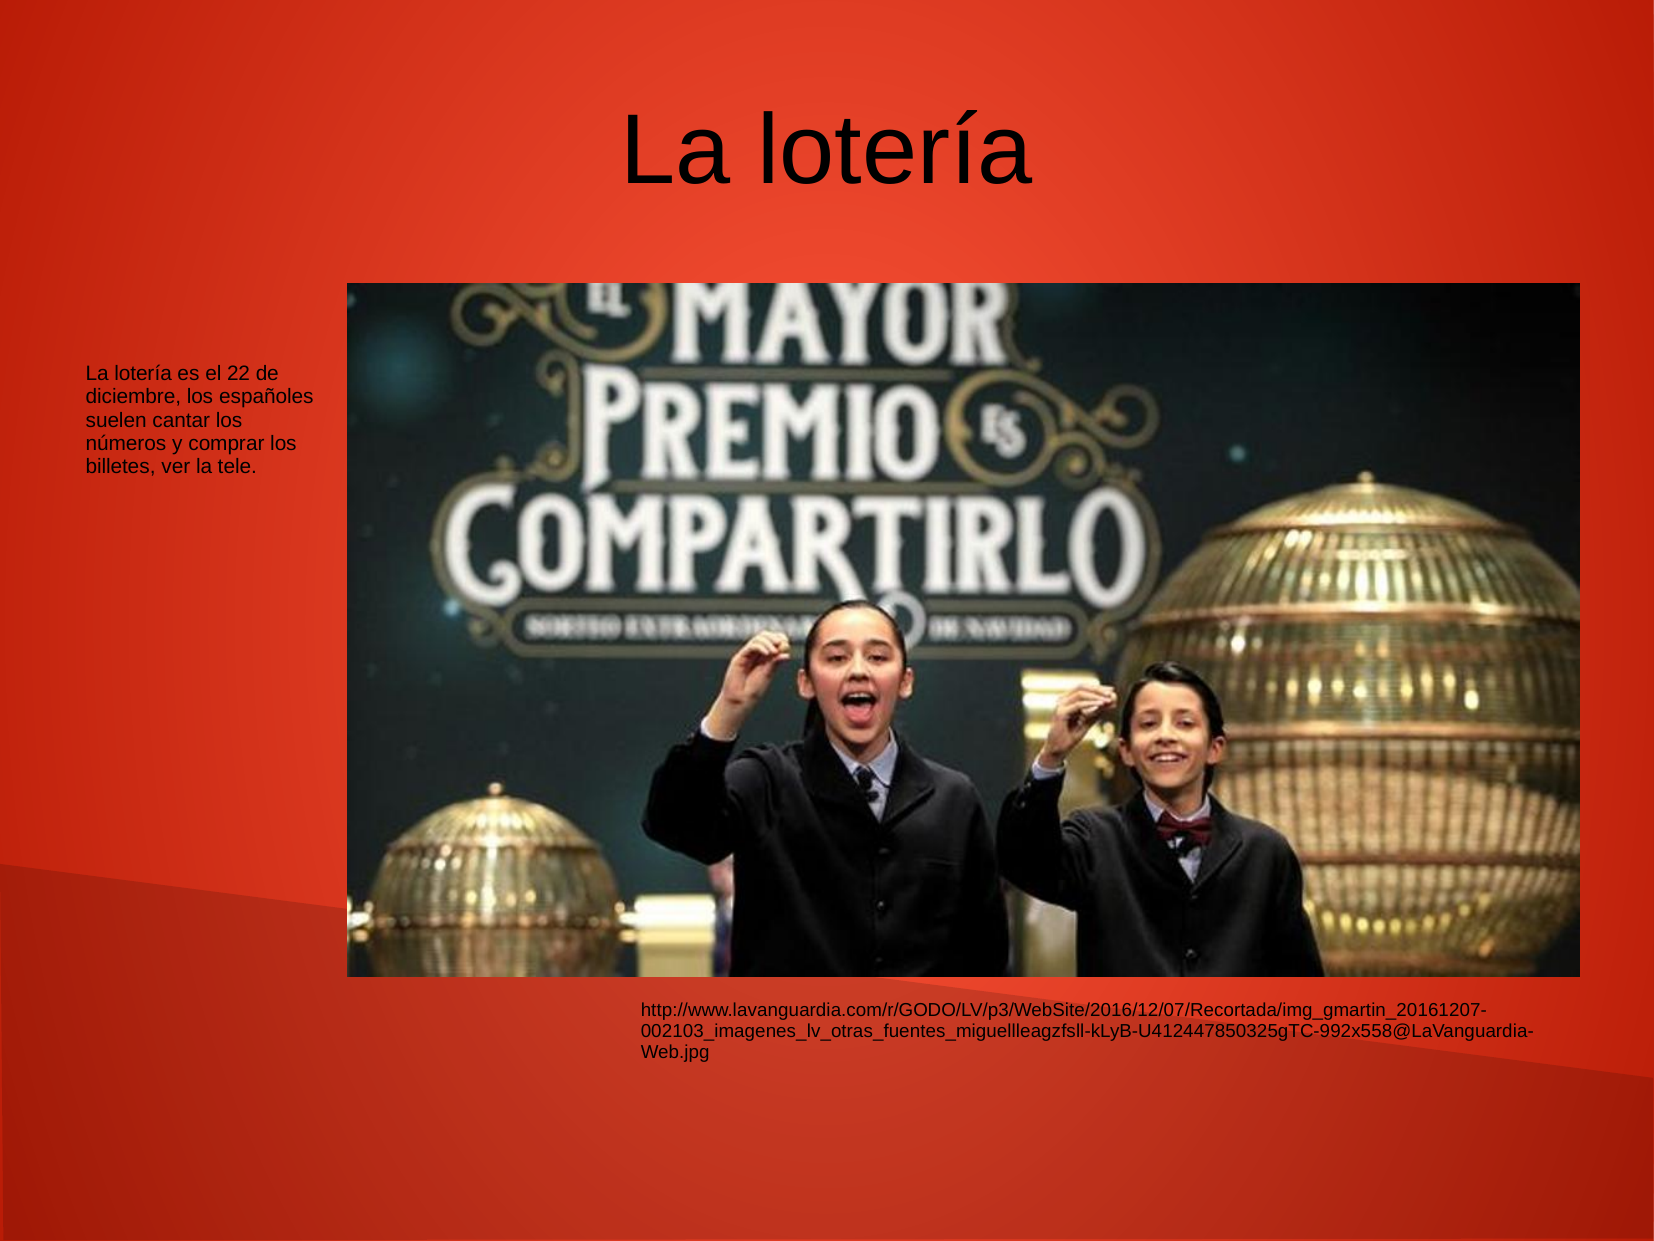

# La lotería
La lotería es el 22 de diciembre, los españoles suelen cantar los números y comprar los billetes, ver la tele.
http://www.lavanguardia.com/r/GODO/LV/p3/WebSite/2016/12/07/Recortada/img_gmartin_20161207-002103_imagenes_lv_otras_fuentes_miguellleagzfsll-kLyB-U412447850325gTC-992x558@LaVanguardia-Web.jpg